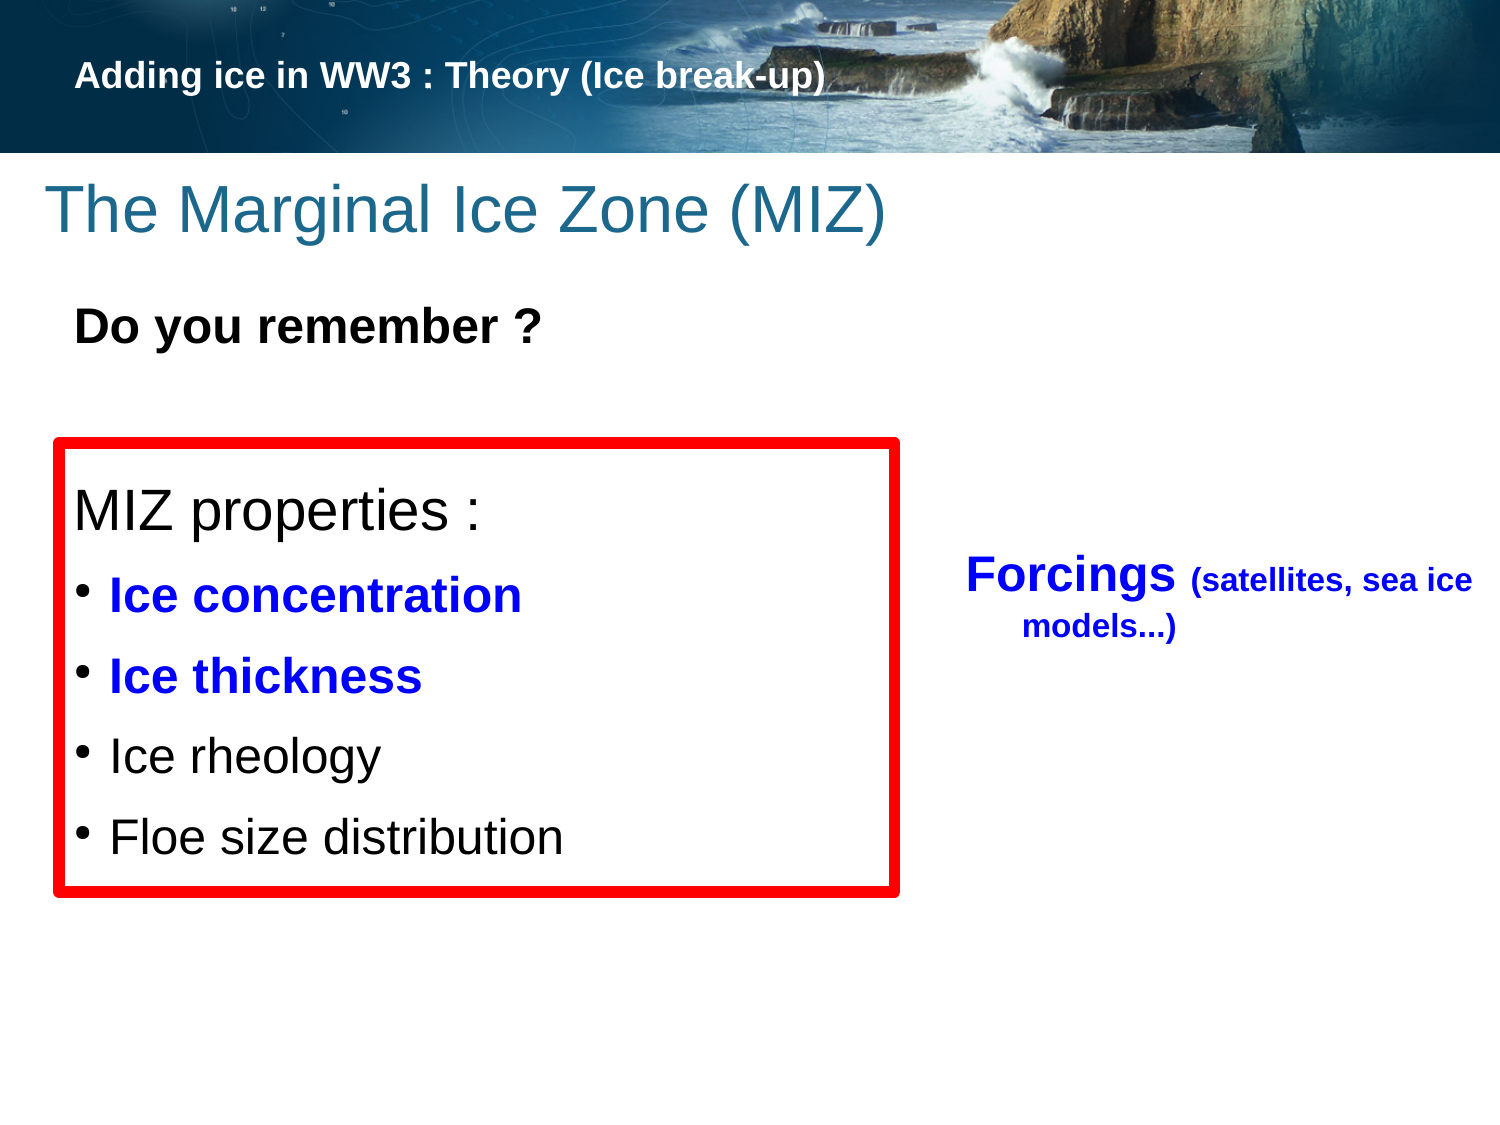

Adding ice in WW3 : Theory (Ice break-up)
# The Marginal Ice Zone (MIZ)
Do you remember ?
MIZ properties :
Ice concentration
Ice thickness
Ice rheology
Floe size distribution
Forcings (satellites, sea ice models...)